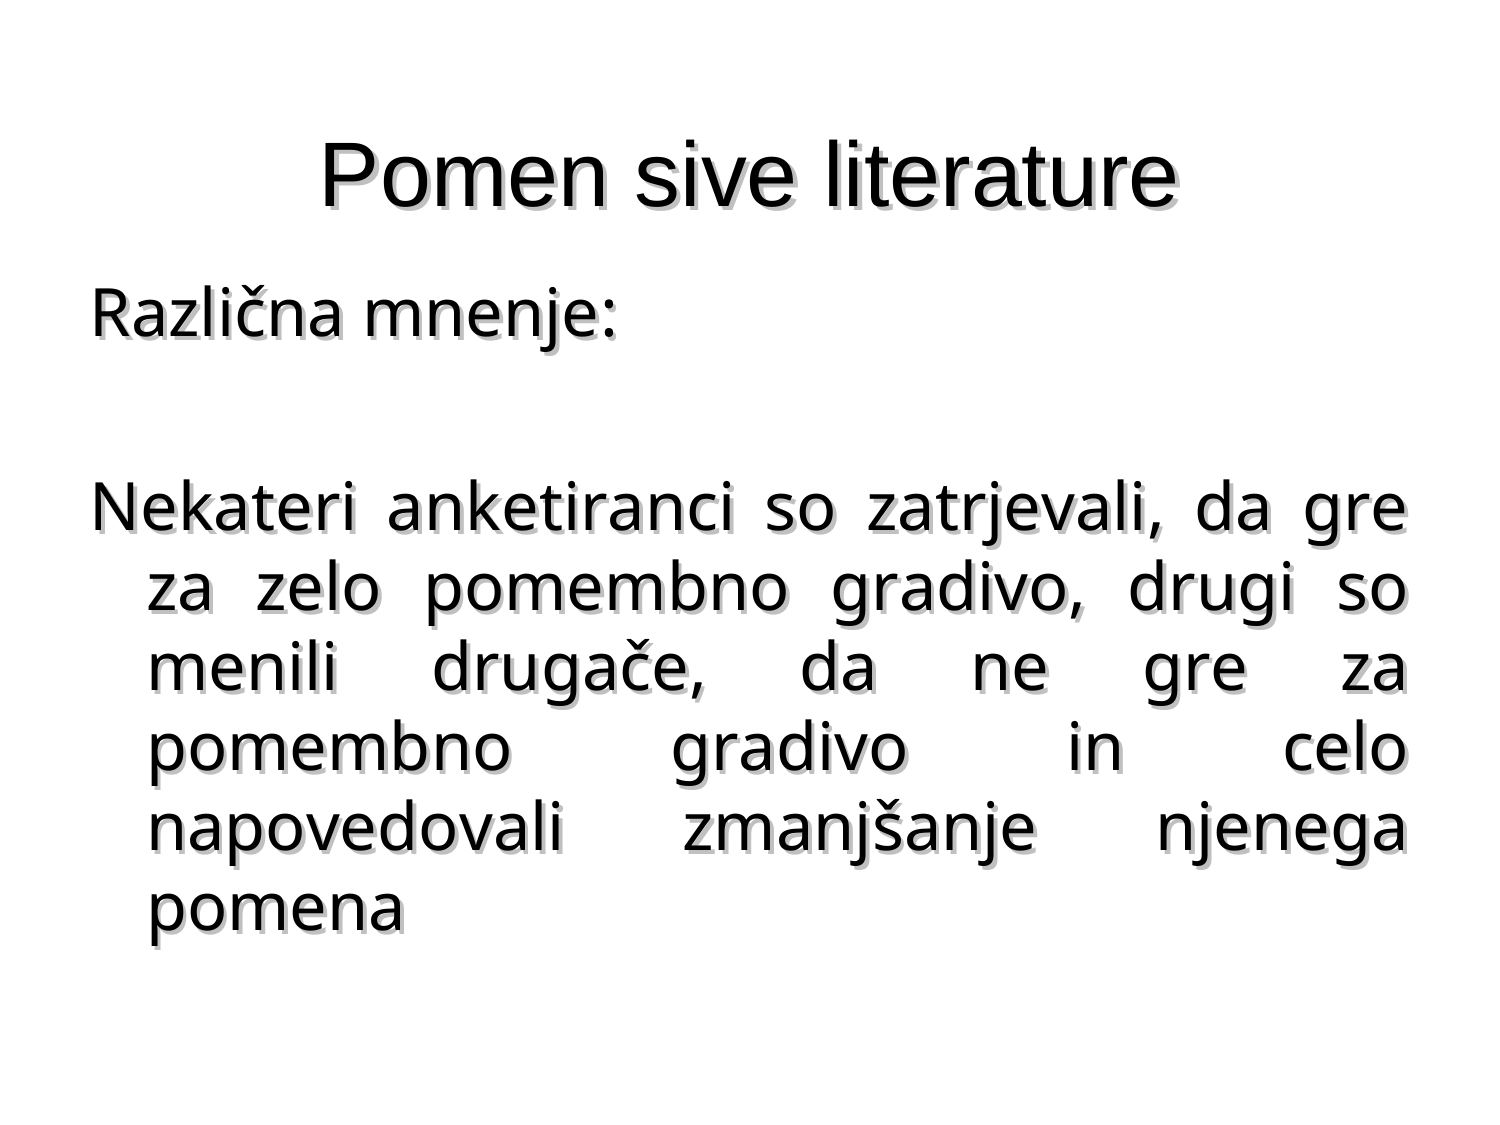

# Pomen sive literature
Različna mnenje:
Nekateri anketiranci so zatrjevali, da gre za zelo pomembno gradivo, drugi so menili drugače, da ne gre za pomembno gradivo in celo napovedovali zmanjšanje njenega pomena
15
Primoz Juznic, University of Ljubljana, Faculty of Arts, Department of Library and Information Science and Book Studies, Slovenia